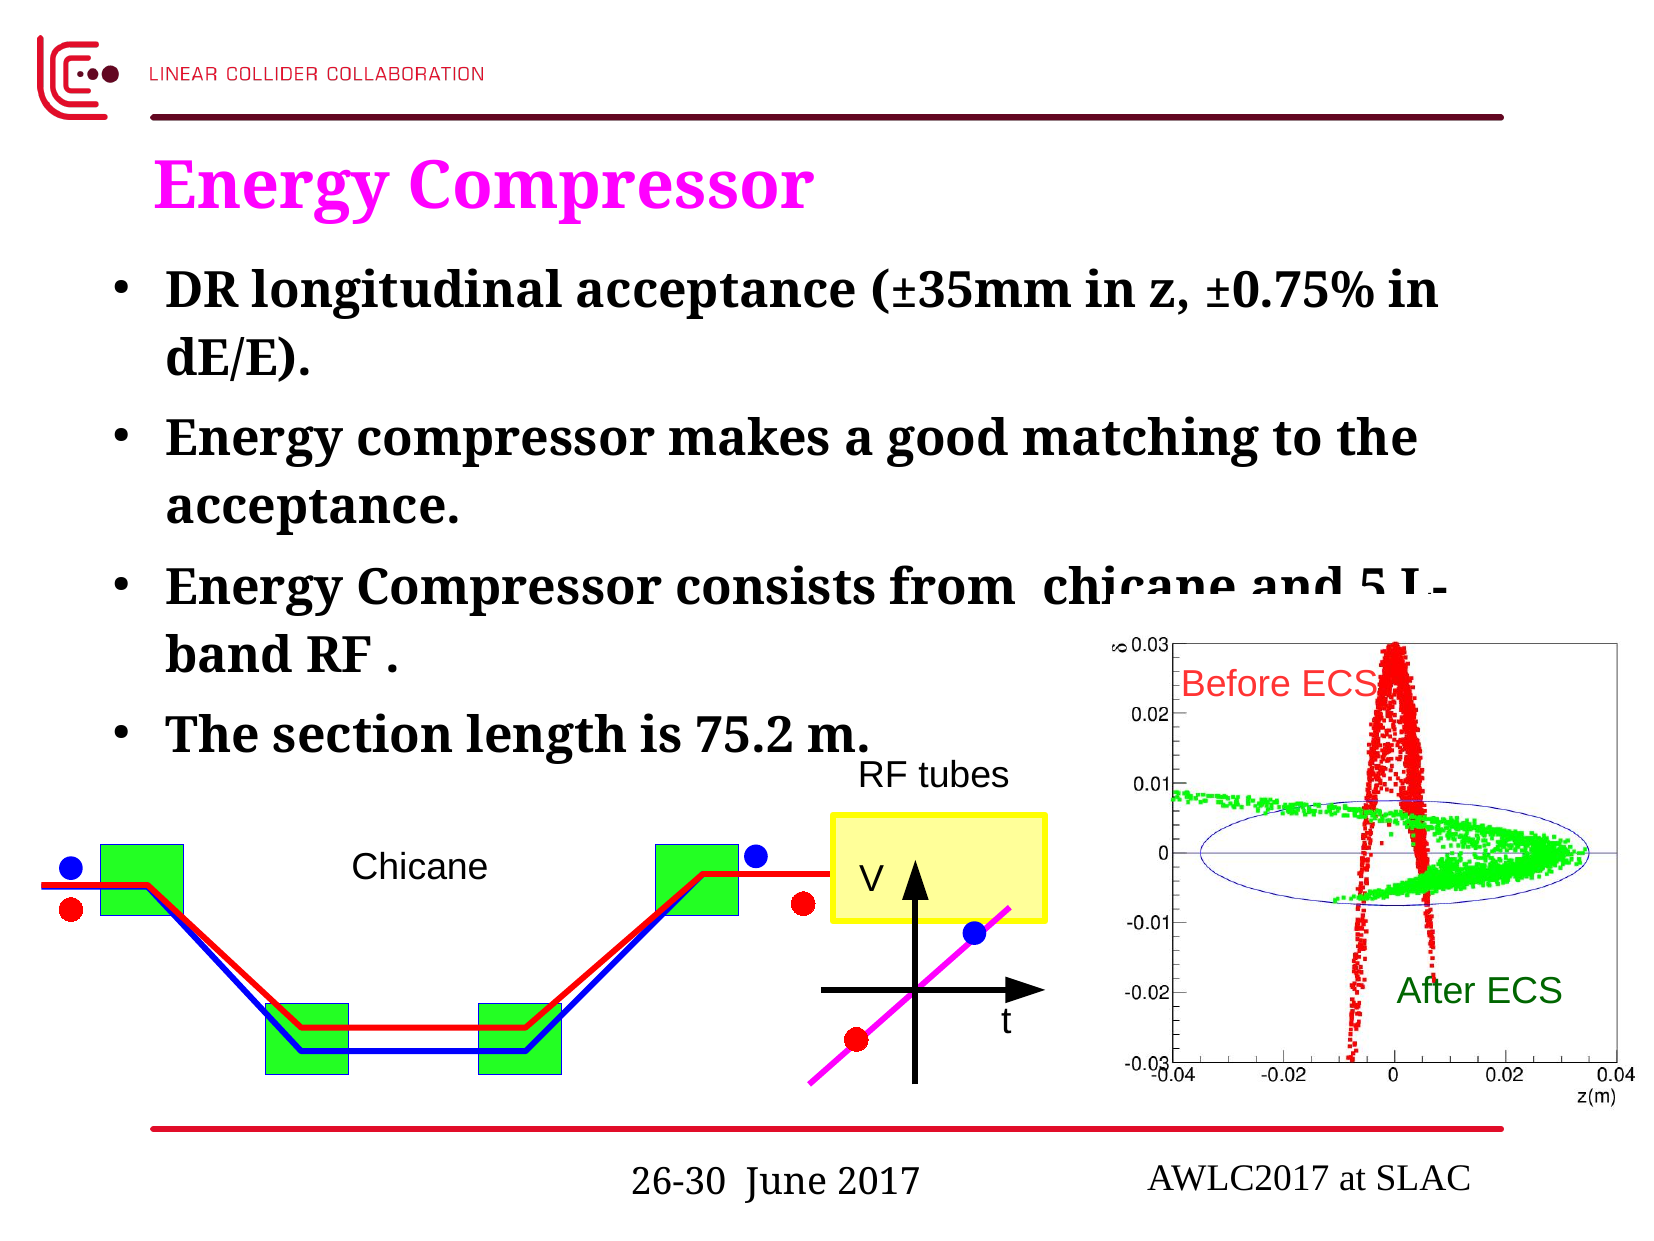

# Energy Compressor
DR longitudinal acceptance (±35mm in z, ±0.75% in dE/E).
Energy compressor makes a good matching to the acceptance.
Energy Compressor consists from chicane and 5 L-band RF .
The section length is 75.2 m.
Before ECS
After ECS
RF tubes
Chicane
V
t